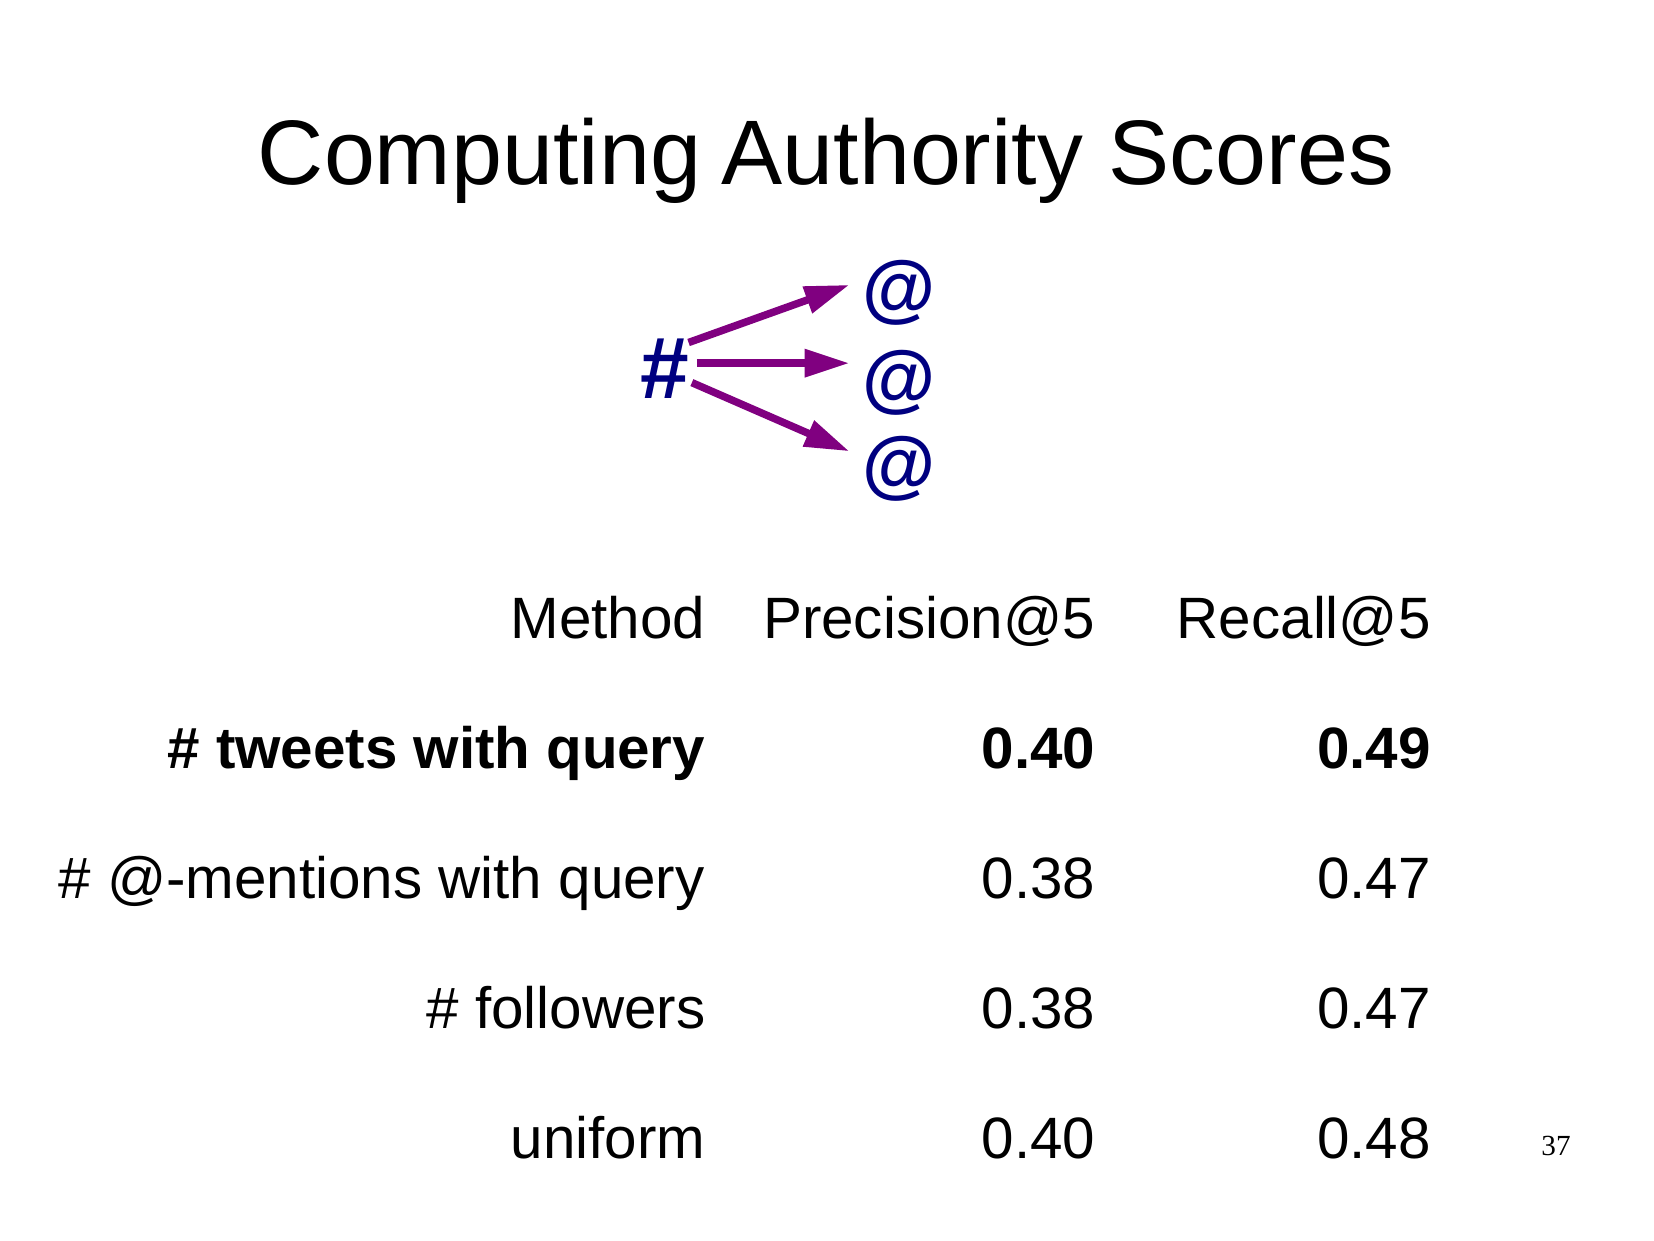

# Computing Authority Scores
@
@
@
#
Method
# tweets with query
# @-mentions with query
# followers
uniform
Precision@5
0.40
0.38
0.38
0.40
Recall@5
0.49
0.47
0.47
0.48
37